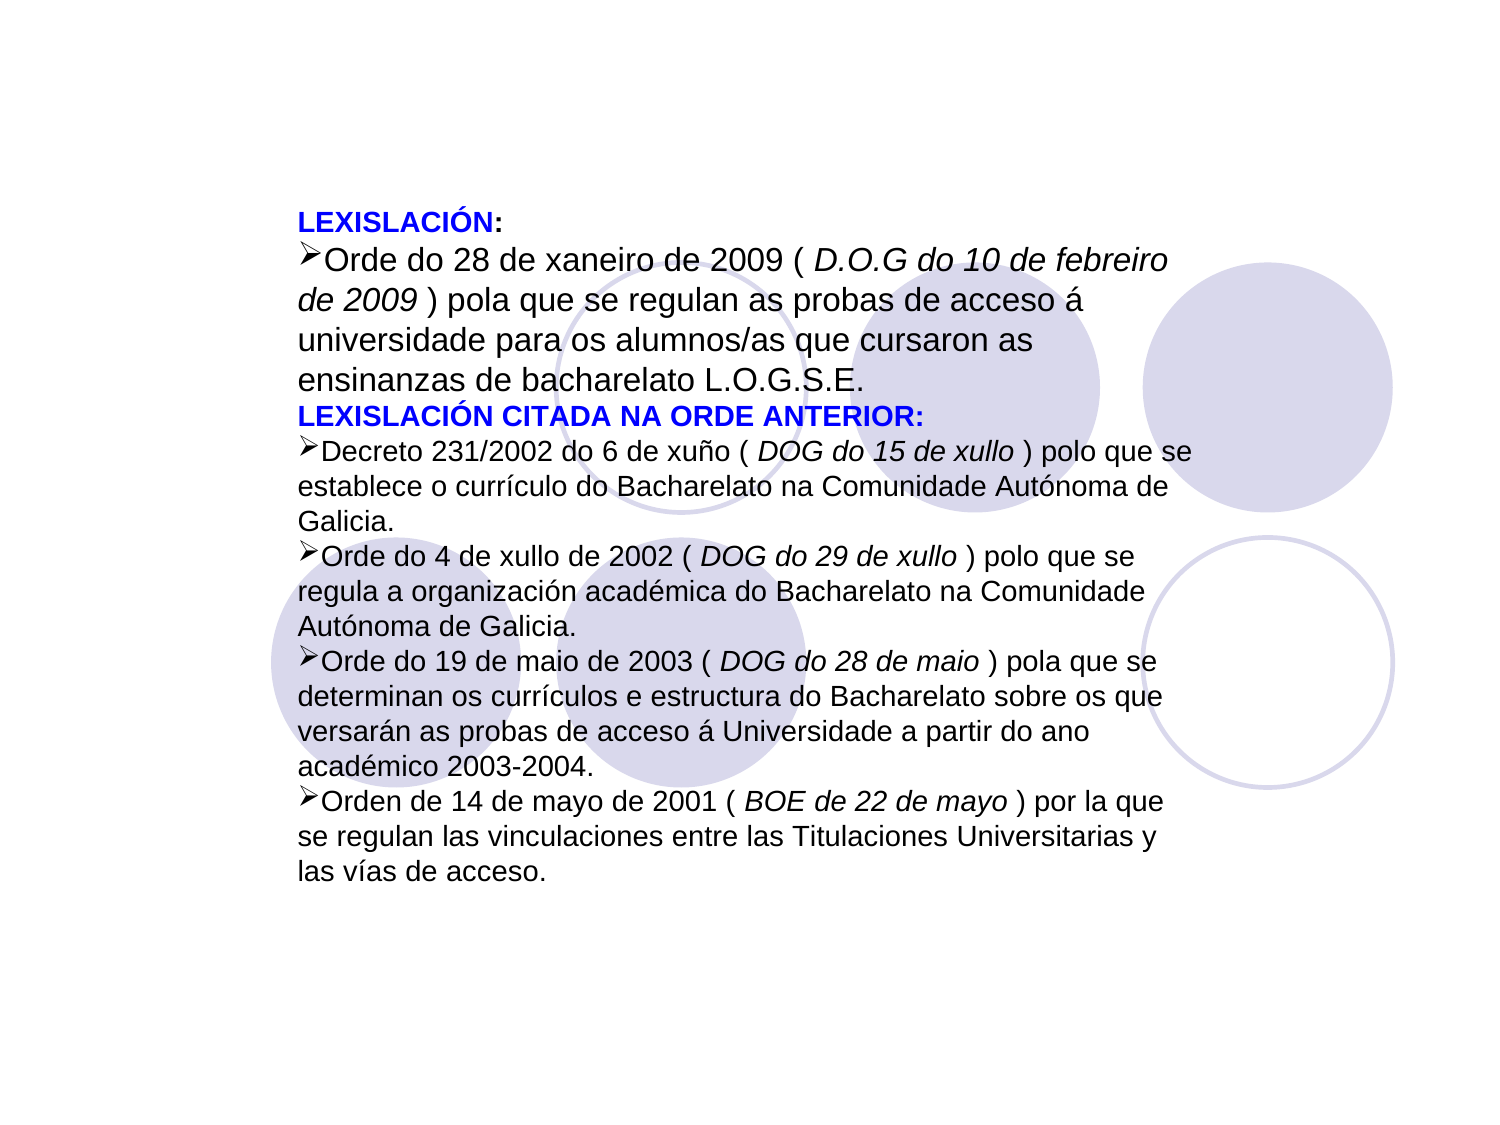

LEXISLACIÓN:
Orde do 28 de xaneiro de 2009 ( D.O.G do 10 de febreiro de 2009 ) pola que se regulan as probas de acceso á universidade para os alumnos/as que cursaron as ensinanzas de bacharelato L.O.G.S.E.
LEXISLACIÓN CITADA NA ORDE ANTERIOR:
Decreto 231/2002 do 6 de xuño ( DOG do 15 de xullo ) polo que se establece o currículo do Bacharelato na Comunidade Autónoma de Galicia.
Orde do 4 de xullo de 2002 ( DOG do 29 de xullo ) polo que se regula a organización académica do Bacharelato na Comunidade Autónoma de Galicia.
Orde do 19 de maio de 2003 ( DOG do 28 de maio ) pola que se determinan os currículos e estructura do Bacharelato sobre os que versarán as probas de acceso á Universidade a partir do ano académico 2003-2004.
Orden de 14 de mayo de 2001 ( BOE de 22 de mayo ) por la que se regulan las vinculaciones entre las Titulaciones Universitarias y las vías de acceso.